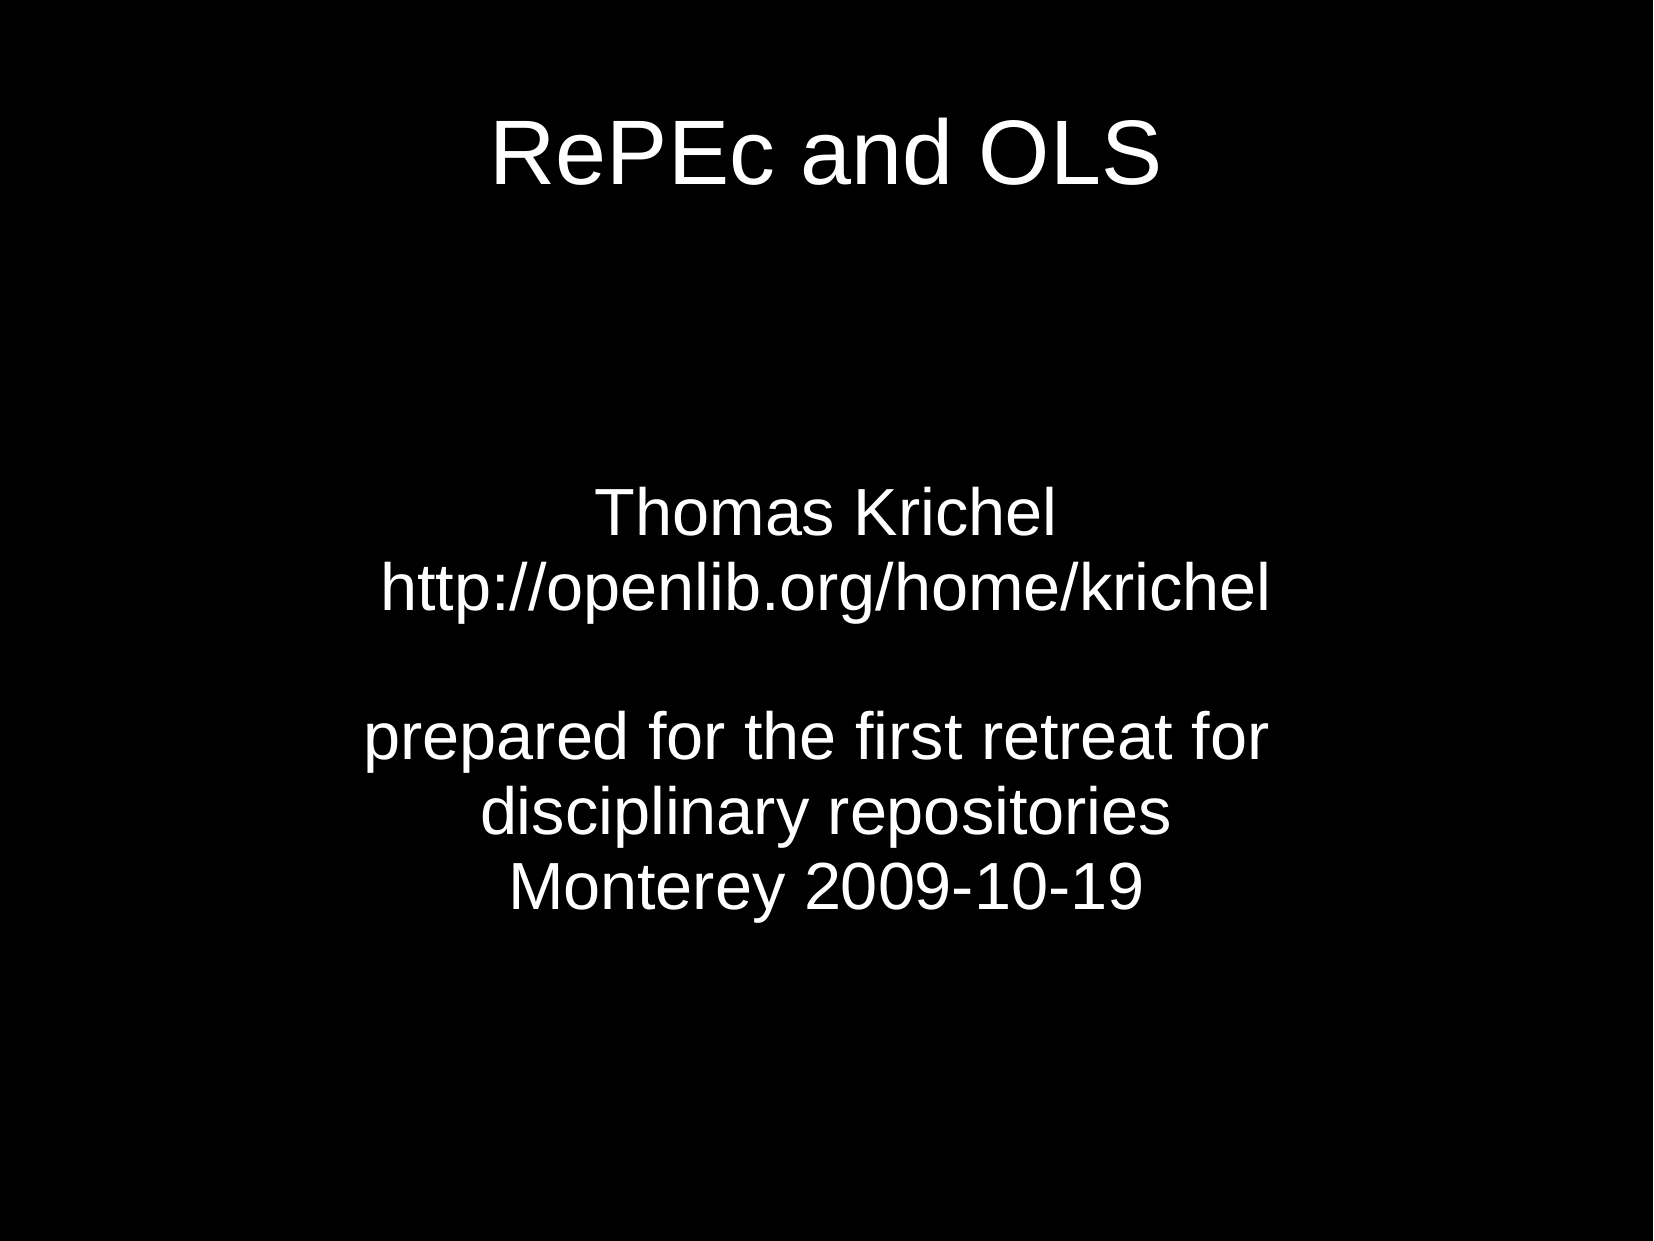

# RePEc and OLS
Thomas Krichel
http://openlib.org/home/krichel
prepared for the first retreat for
disciplinary repositories
Monterey 2009-10-19